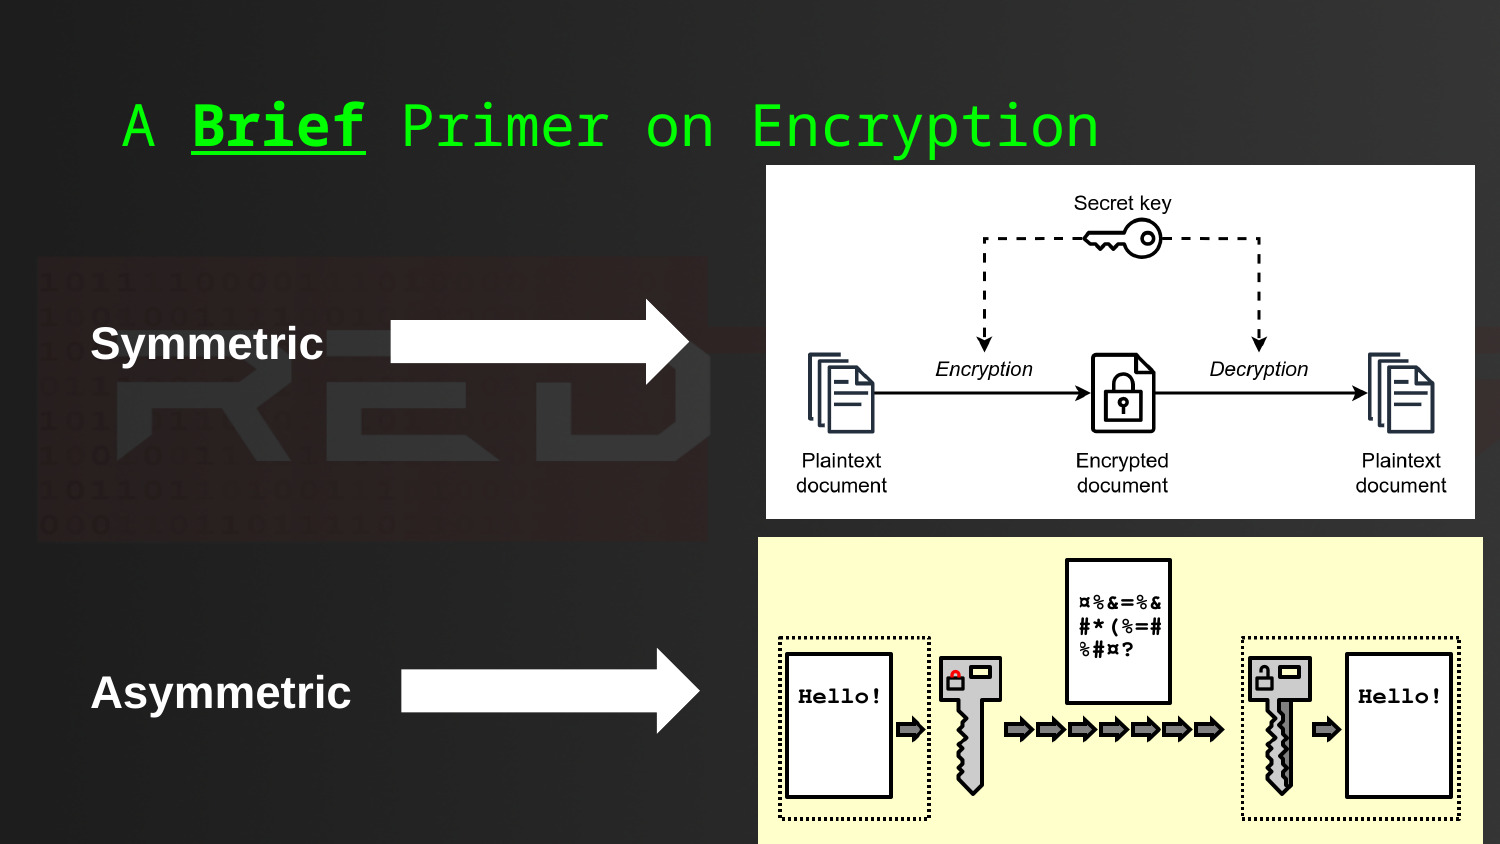

# A Brief Primer on Encryption
Symmetric
Asymmetric